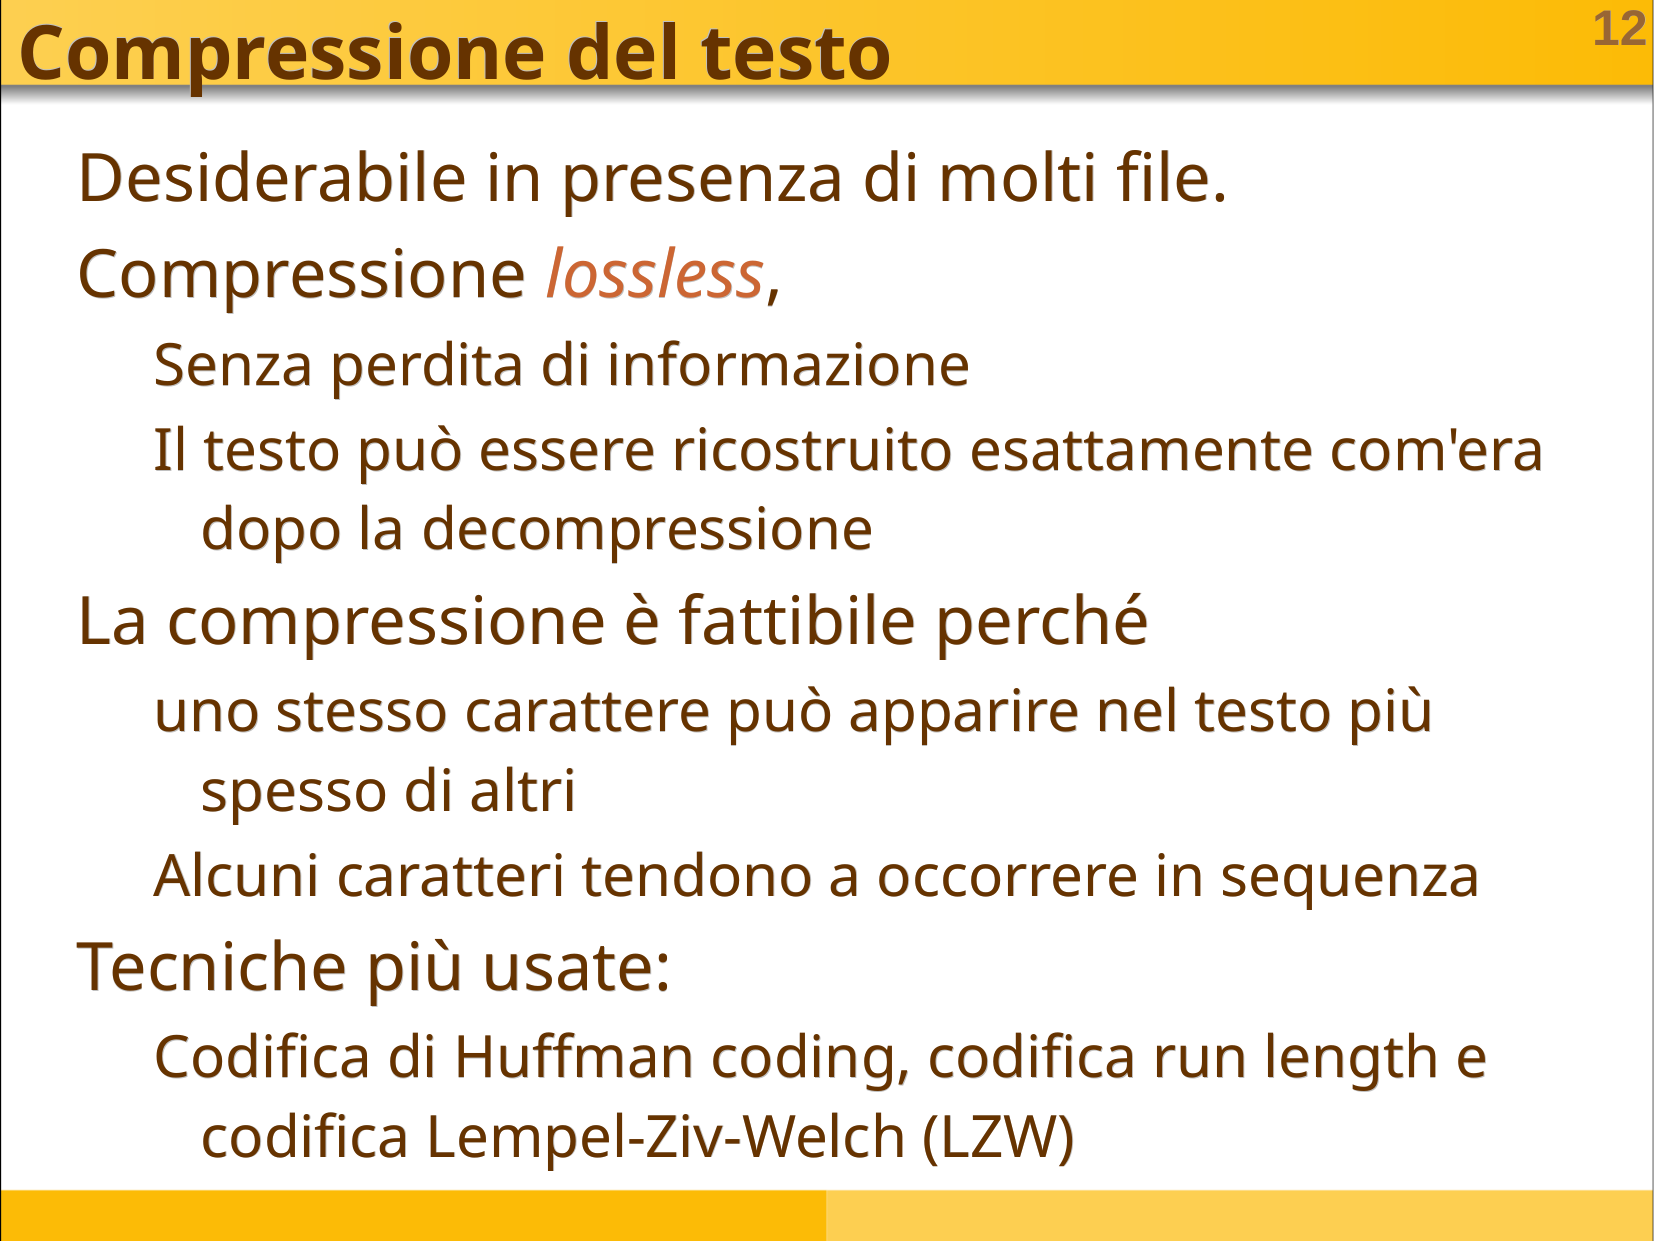

12
# Compressione del testo
Desiderabile in presenza di molti file.
Compressione lossless,
Senza perdita di informazione
Il testo può essere ricostruito esattamente com'era dopo la decompressione
La compressione è fattibile perché
uno stesso carattere può apparire nel testo più spesso di altri
Alcuni caratteri tendono a occorrere in sequenza
Tecniche più usate:
Codifica di Huffman coding, codifica run length e codifica Lempel-Ziv-Welch (LZW)